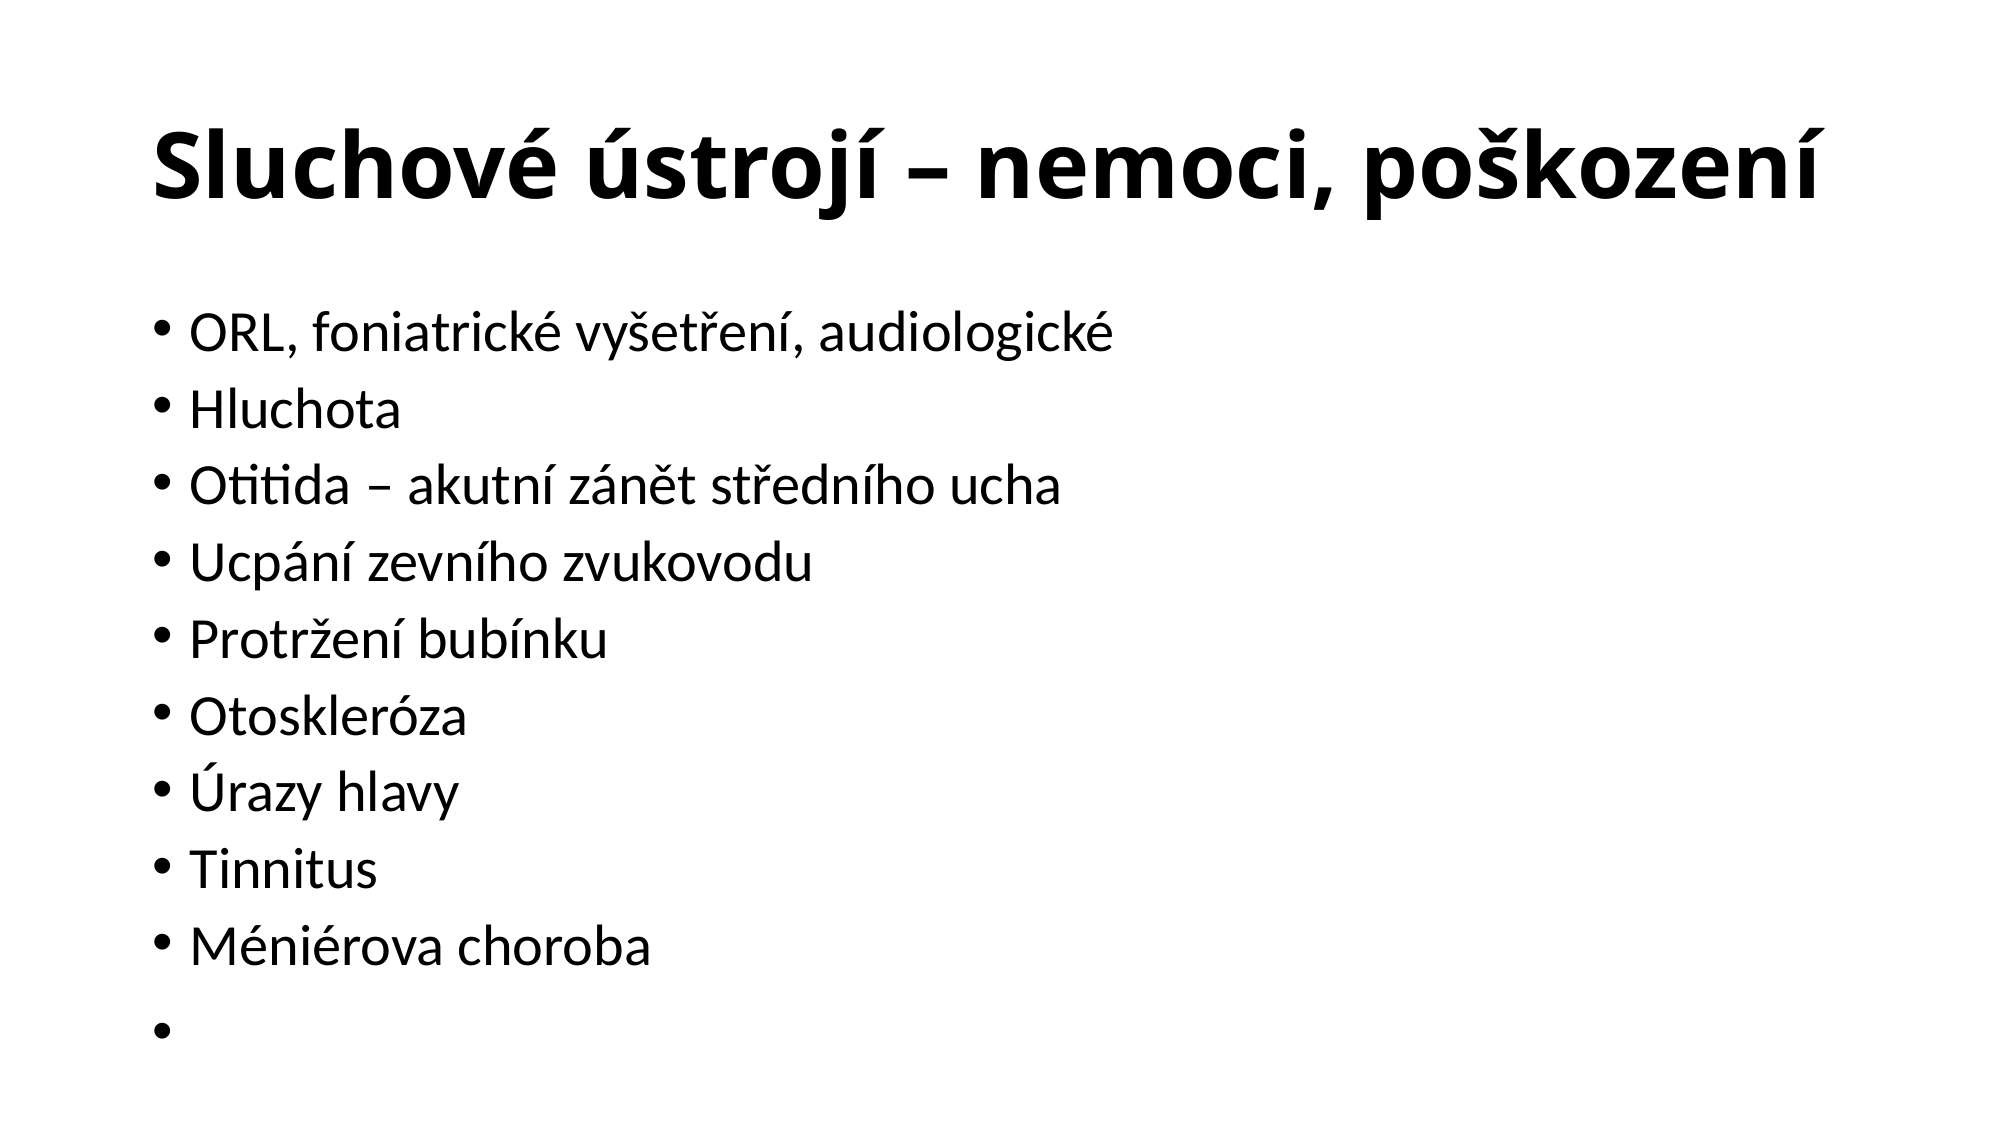

# Sluchové ústrojí – nemoci, poškození
ORL, foniatrické vyšetření, audiologické
Hluchota
Otitida – akutní zánět středního ucha
Ucpání zevního zvukovodu
Protržení bubínku
Otoskleróza
Úrazy hlavy
Tinnitus
Méniérova choroba